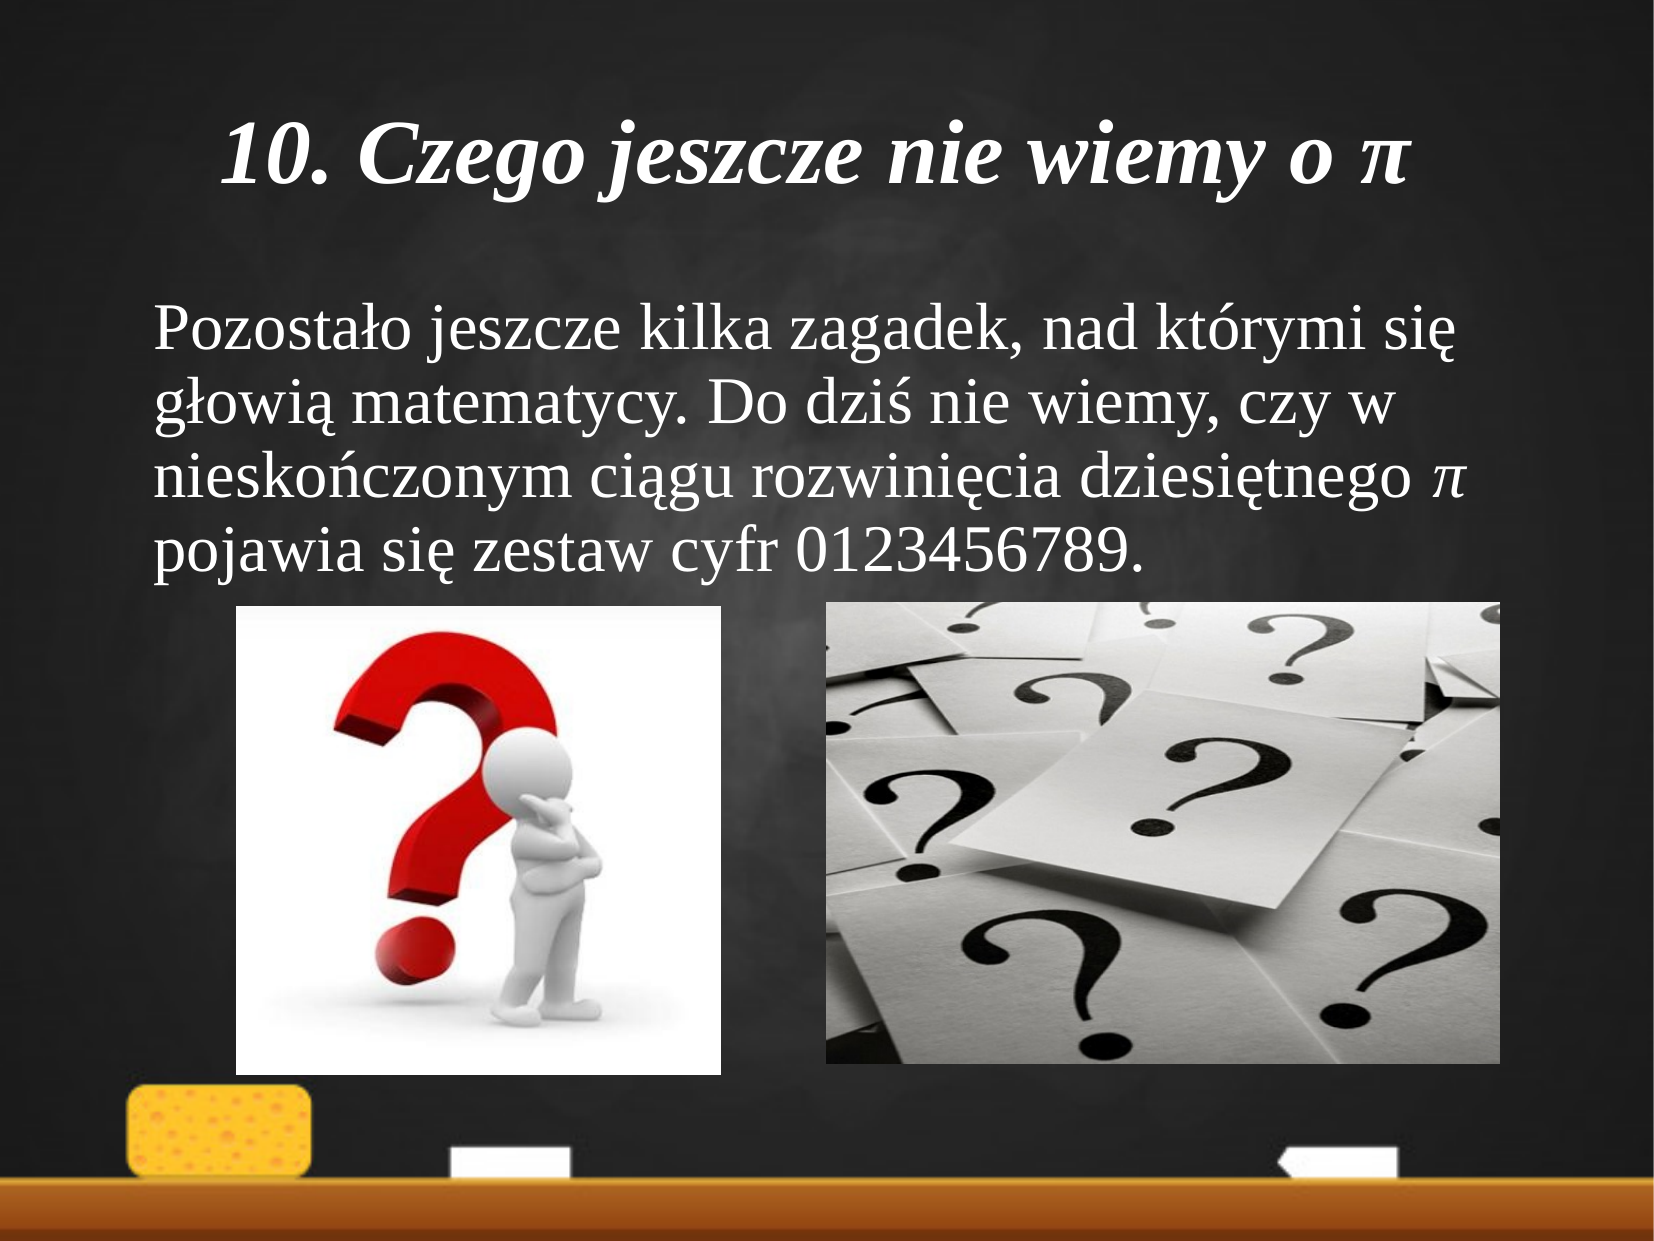

# 10. Czego jeszcze nie wiemy o π
Pozostało jeszcze kilka zagadek, nad którymi się głowią matematycy. Do dziś nie wiemy, czy w nieskończonym ciągu rozwinięcia dziesiętnego π pojawia się zestaw cyfr 0123456789.